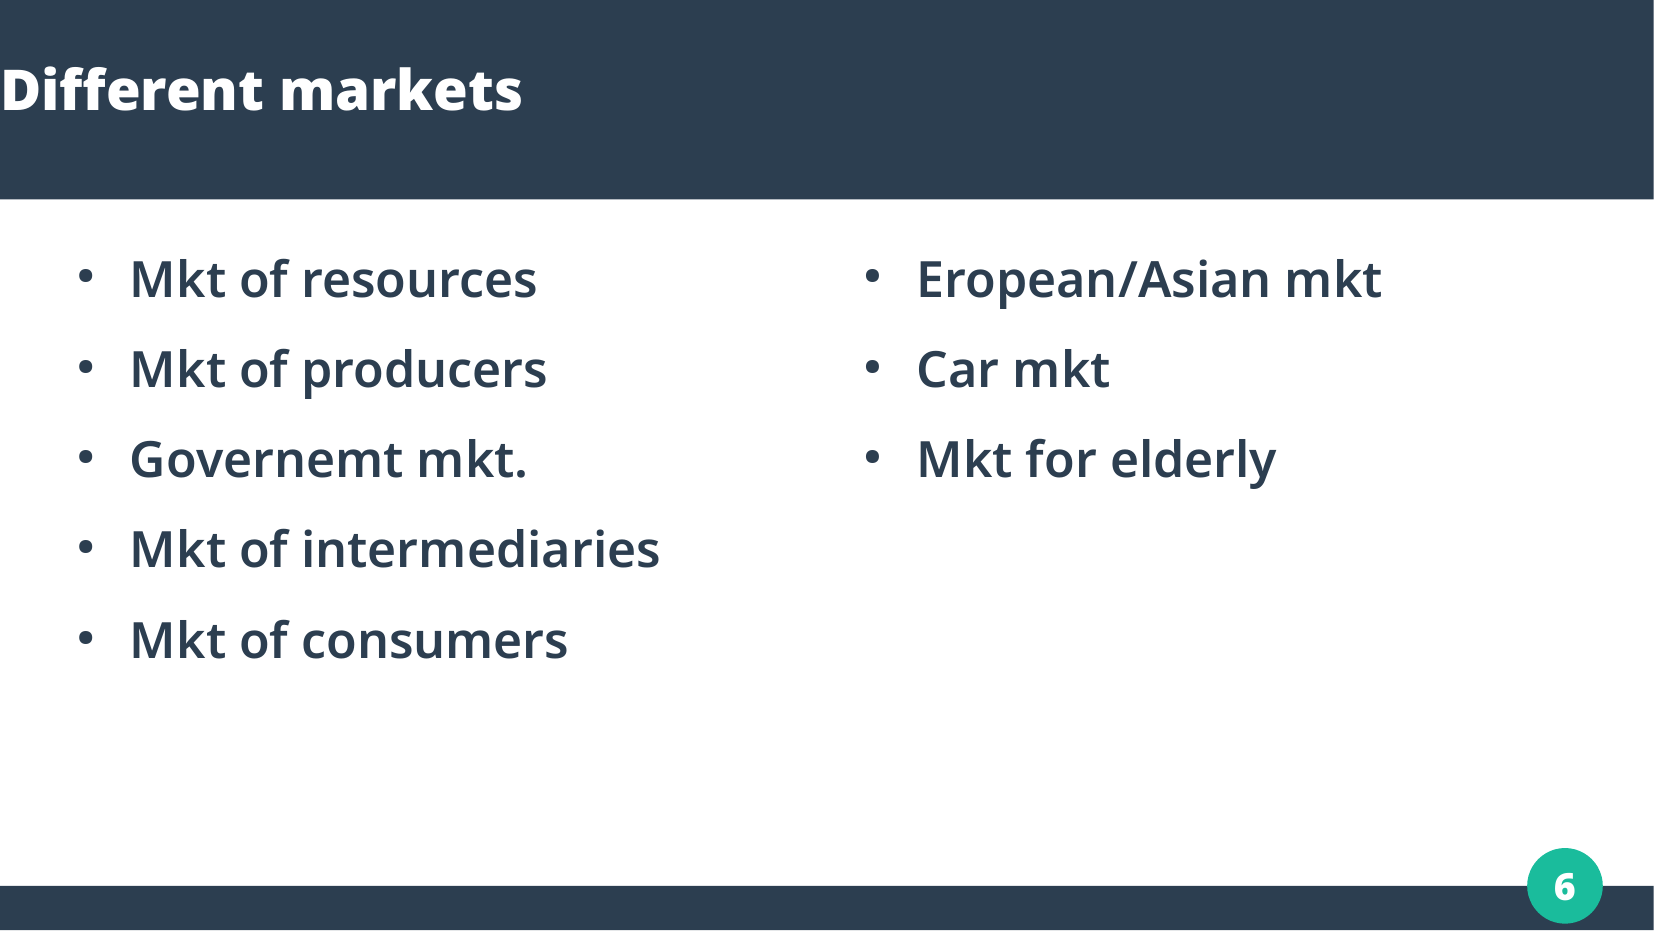

# Different markets
Mkt of resources
Mkt of producers
Governemt mkt.
Mkt of intermediaries
Mkt of consumers
Eropean/Asian mkt
Car mkt
Mkt for elderly